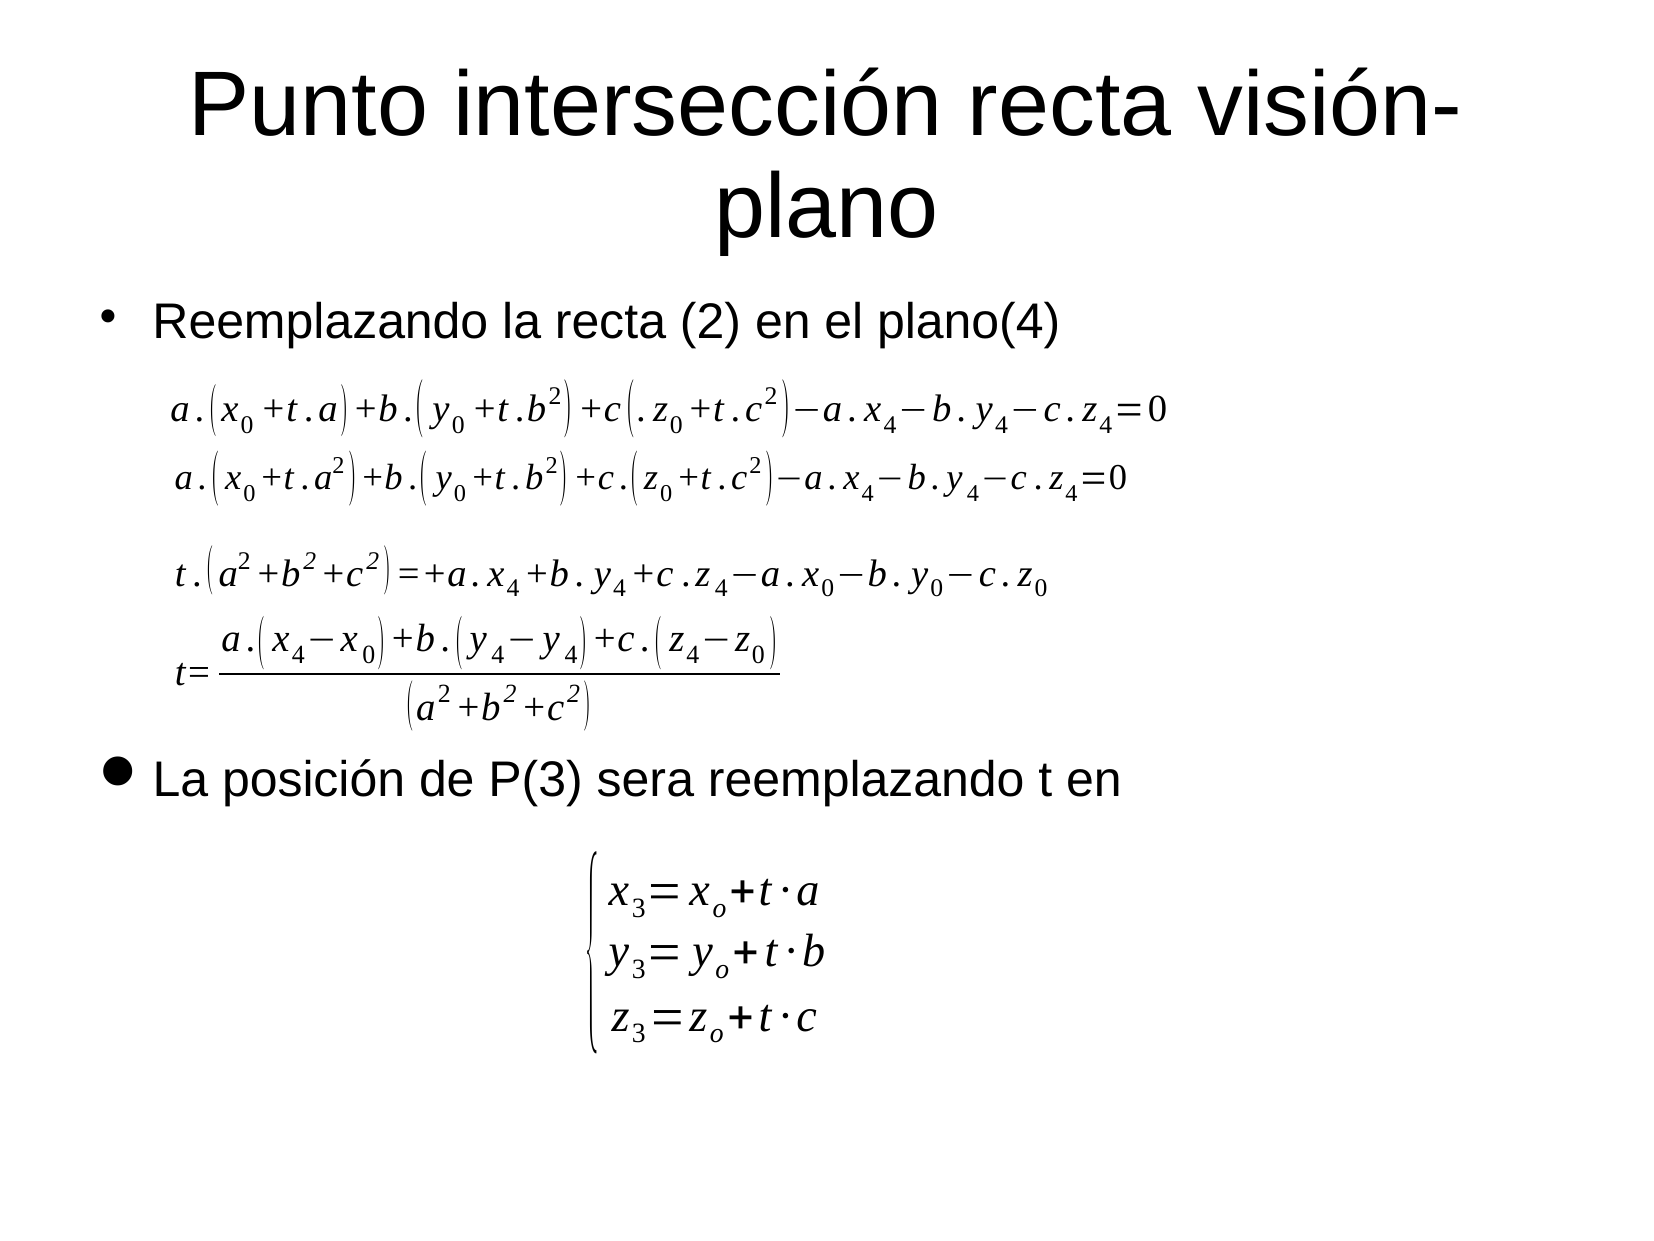

# Punto intersección recta visión-plano
Reemplazando la recta (2) en el plano(4)
La posición de P(3) sera reemplazando t en